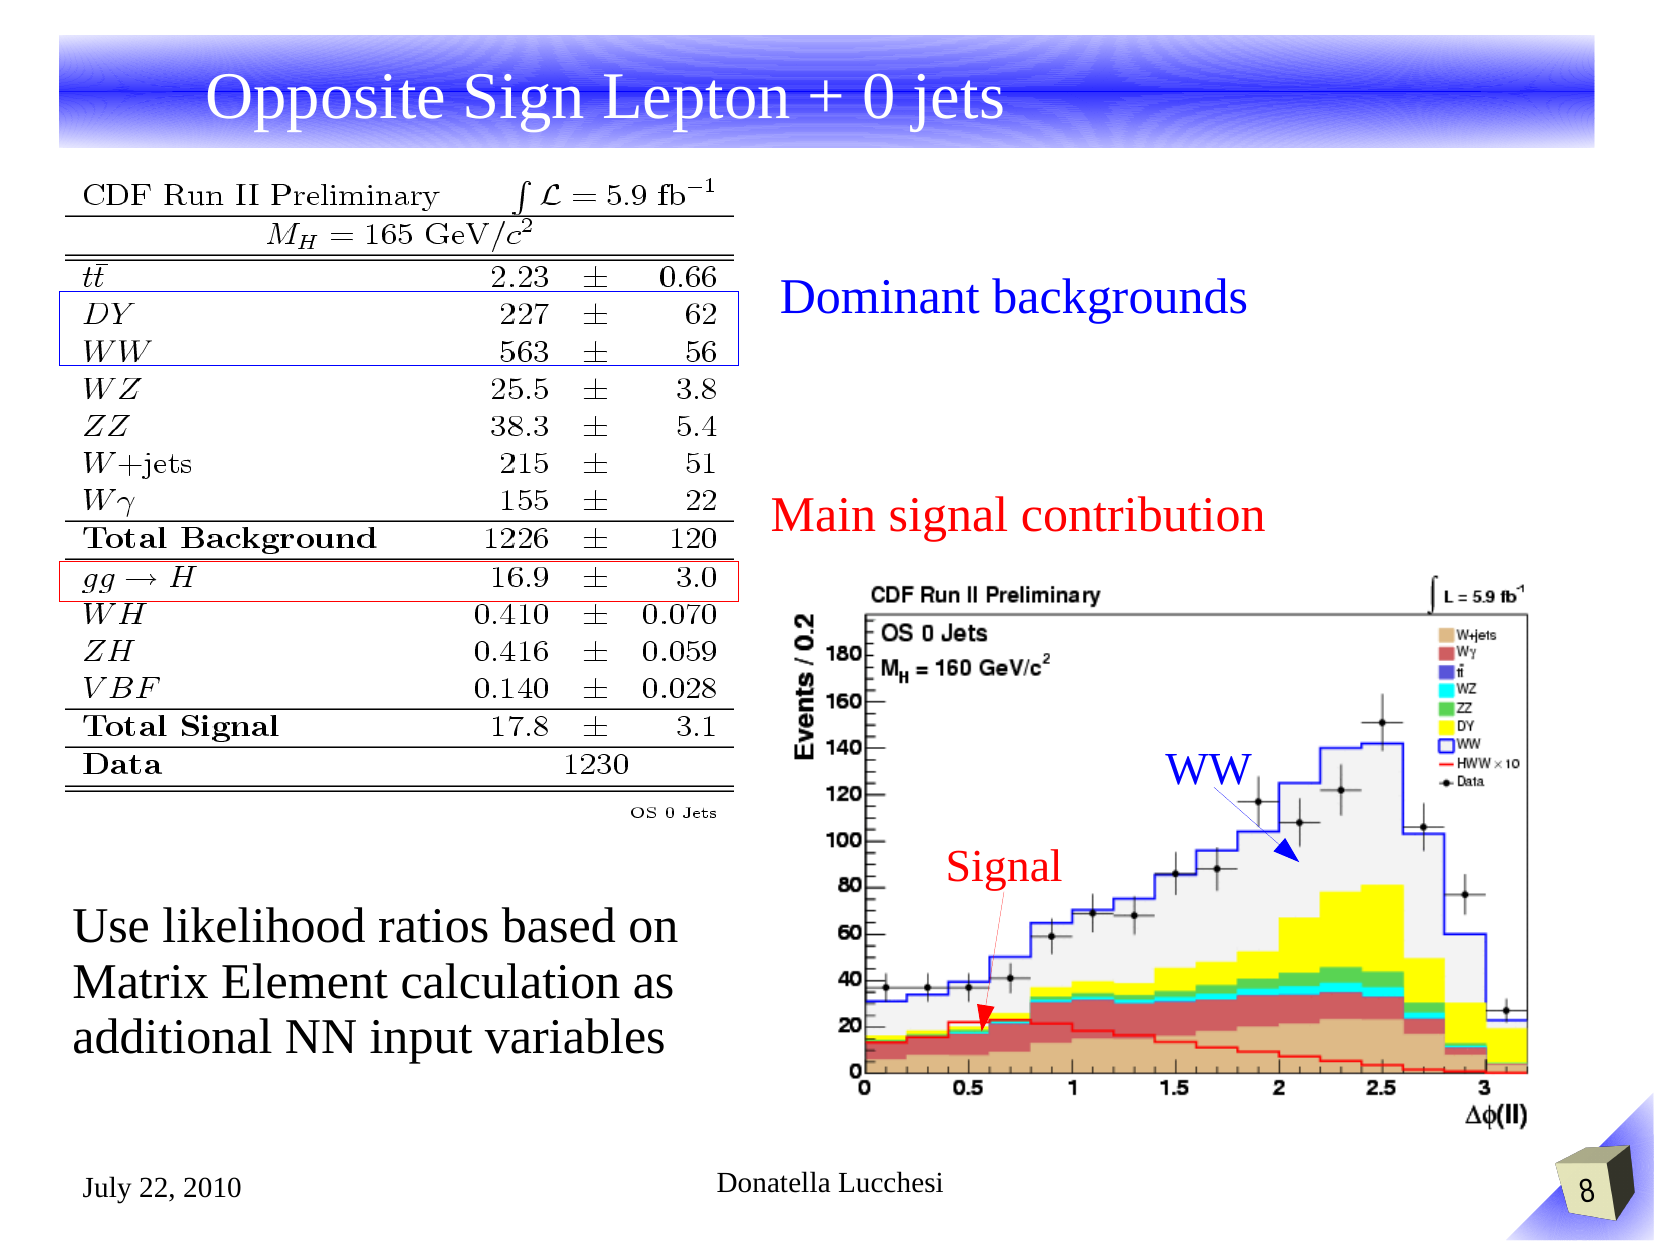

Opposite Sign Lepton + 0 jets
Dominant backgrounds
Main signal contribution
WW
Signal
Use likelihood ratios based on Matrix Element calculation as additional NN input variables
Donatella Lucchesi
July 22, 2010